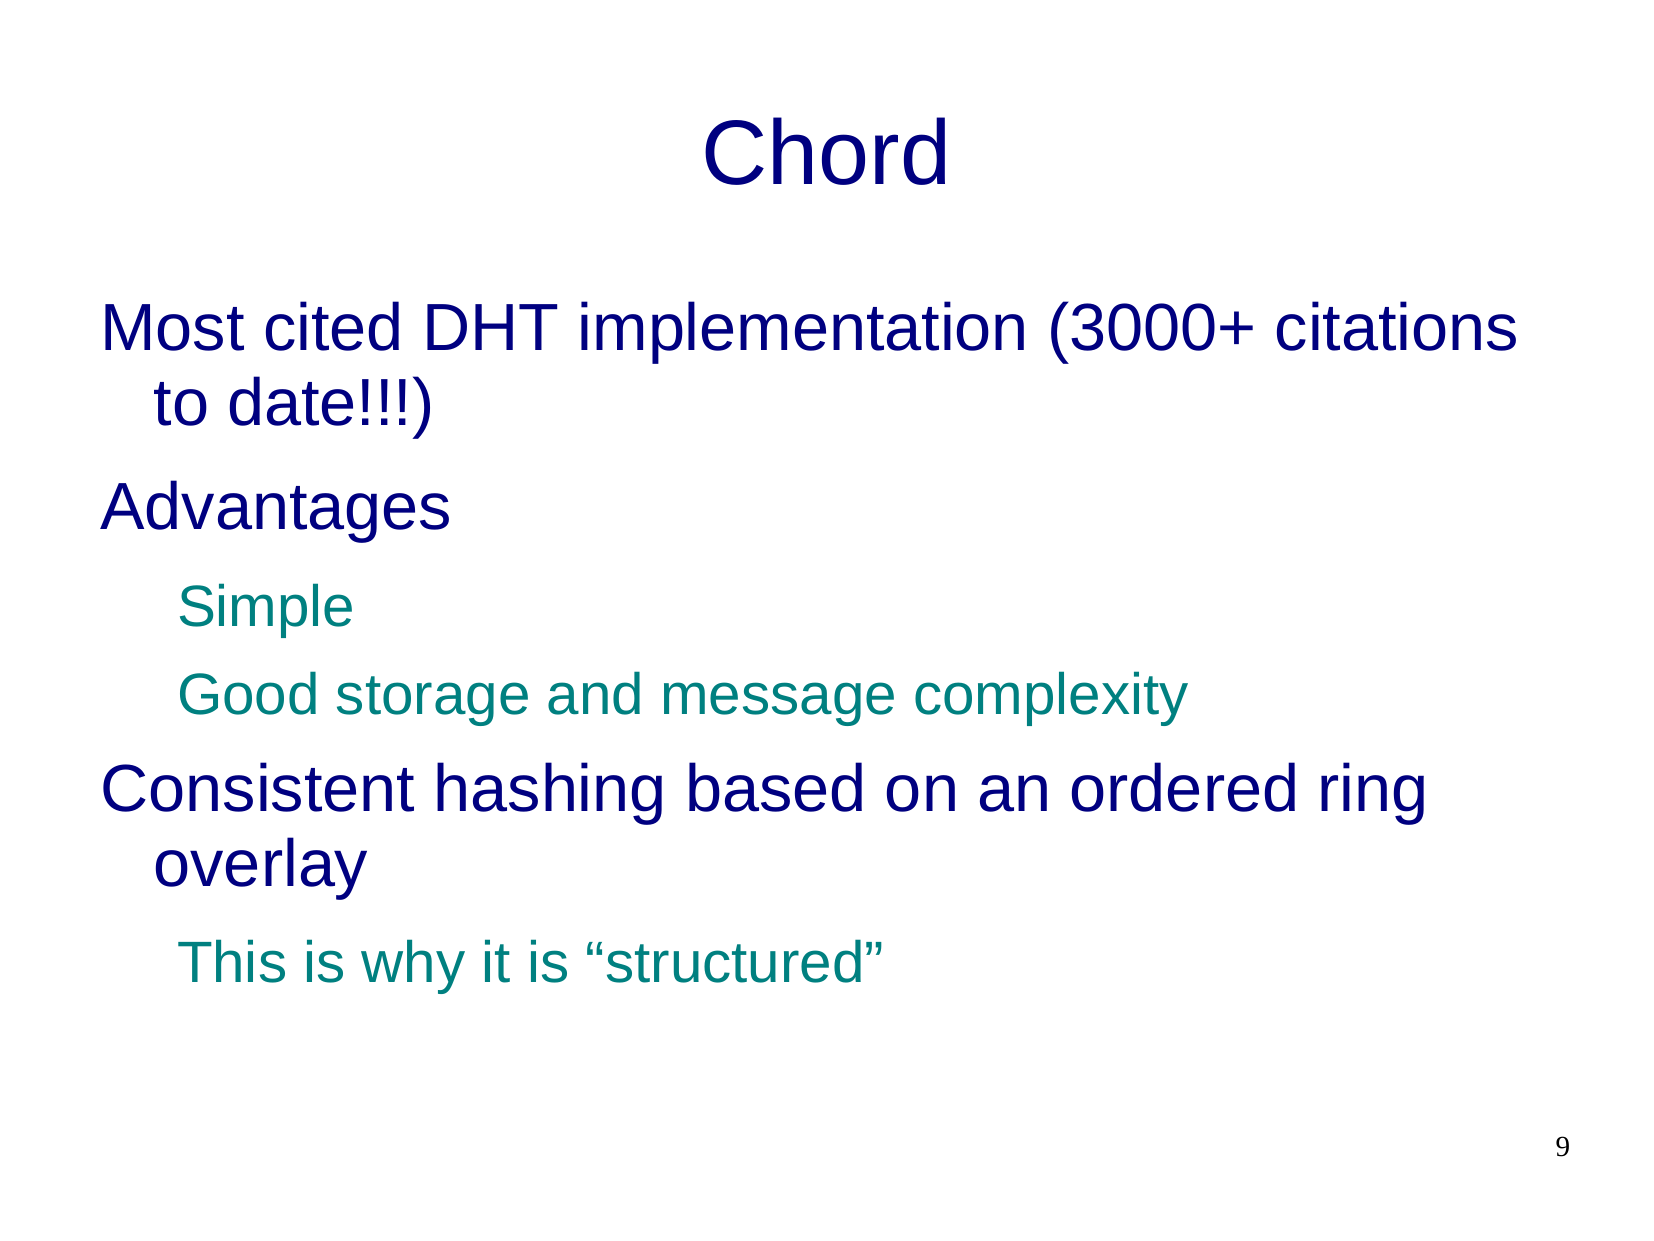

# Chord
Most cited DHT implementation (3000+ citations to date!!!)
Advantages
Simple
Good storage and message complexity
Consistent hashing based on an ordered ring overlay
This is why it is “structured”
9